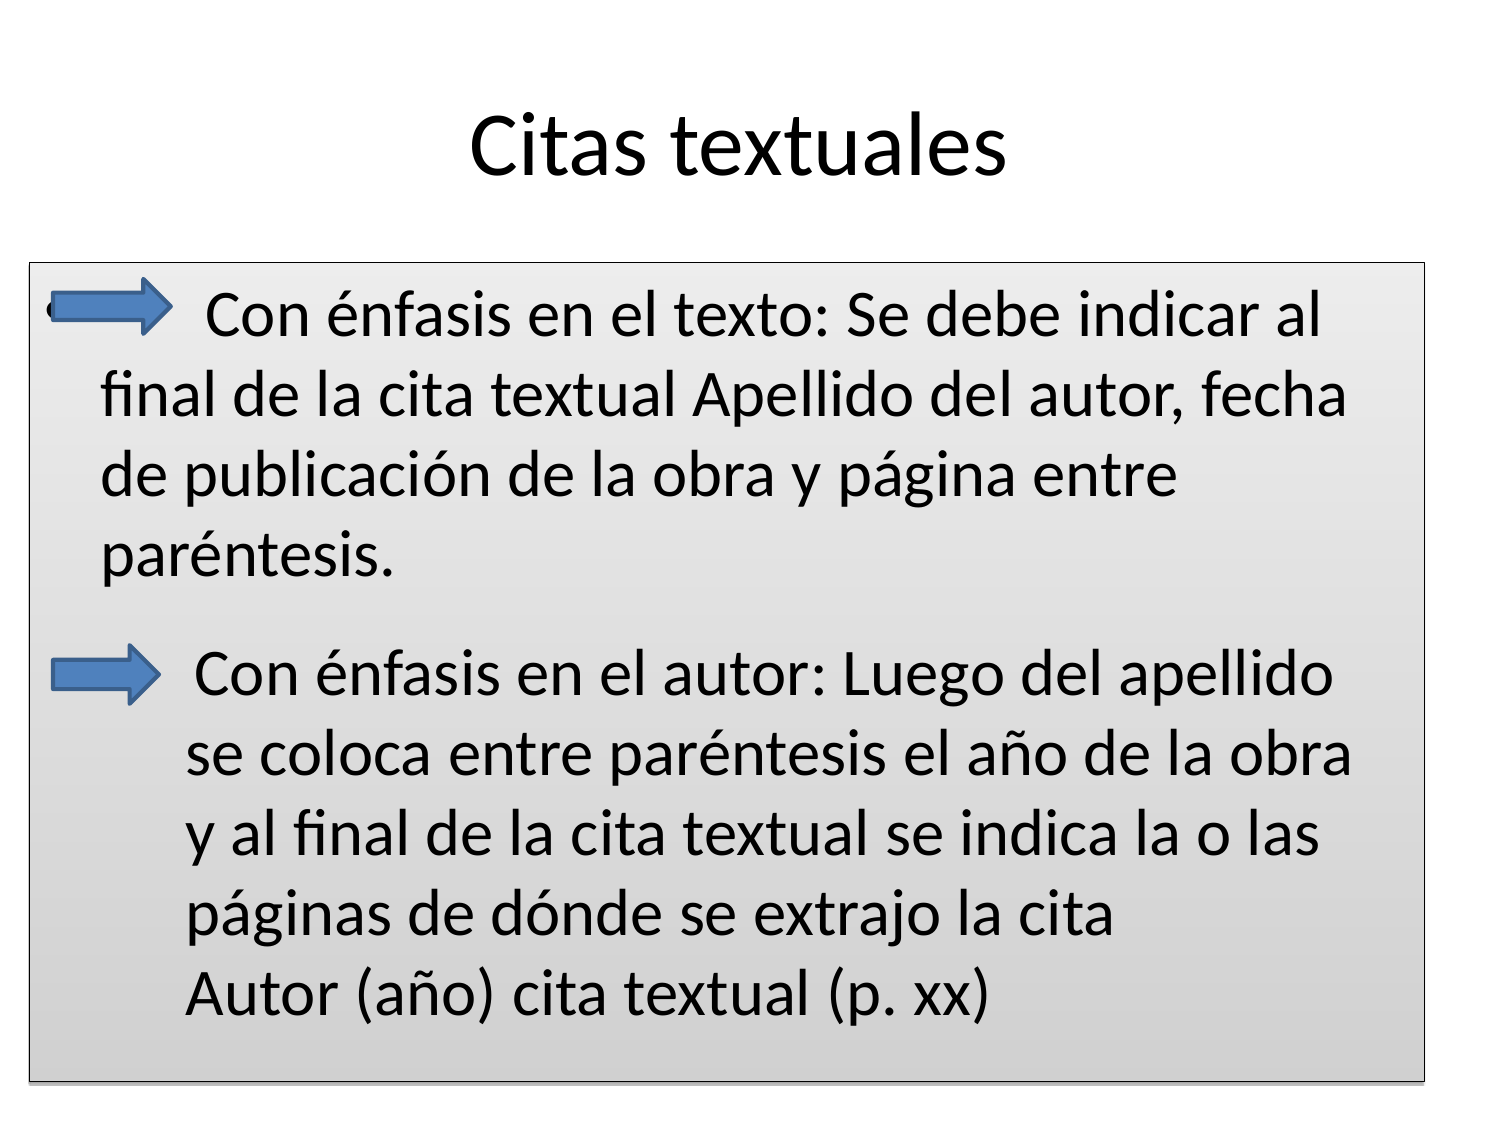

Citas textuales
 Con énfasis en el texto: Se debe indicar al final de la cita textual Apellido del autor, fecha de publicación de la obra y página entre paréntesis.
 Con énfasis en el autor: Luego del apellido se coloca entre paréntesis el año de la obra y al final de la cita textual se indica la o las páginas de dónde se extrajo la cita
Autor (año) cita textual (p. xx)